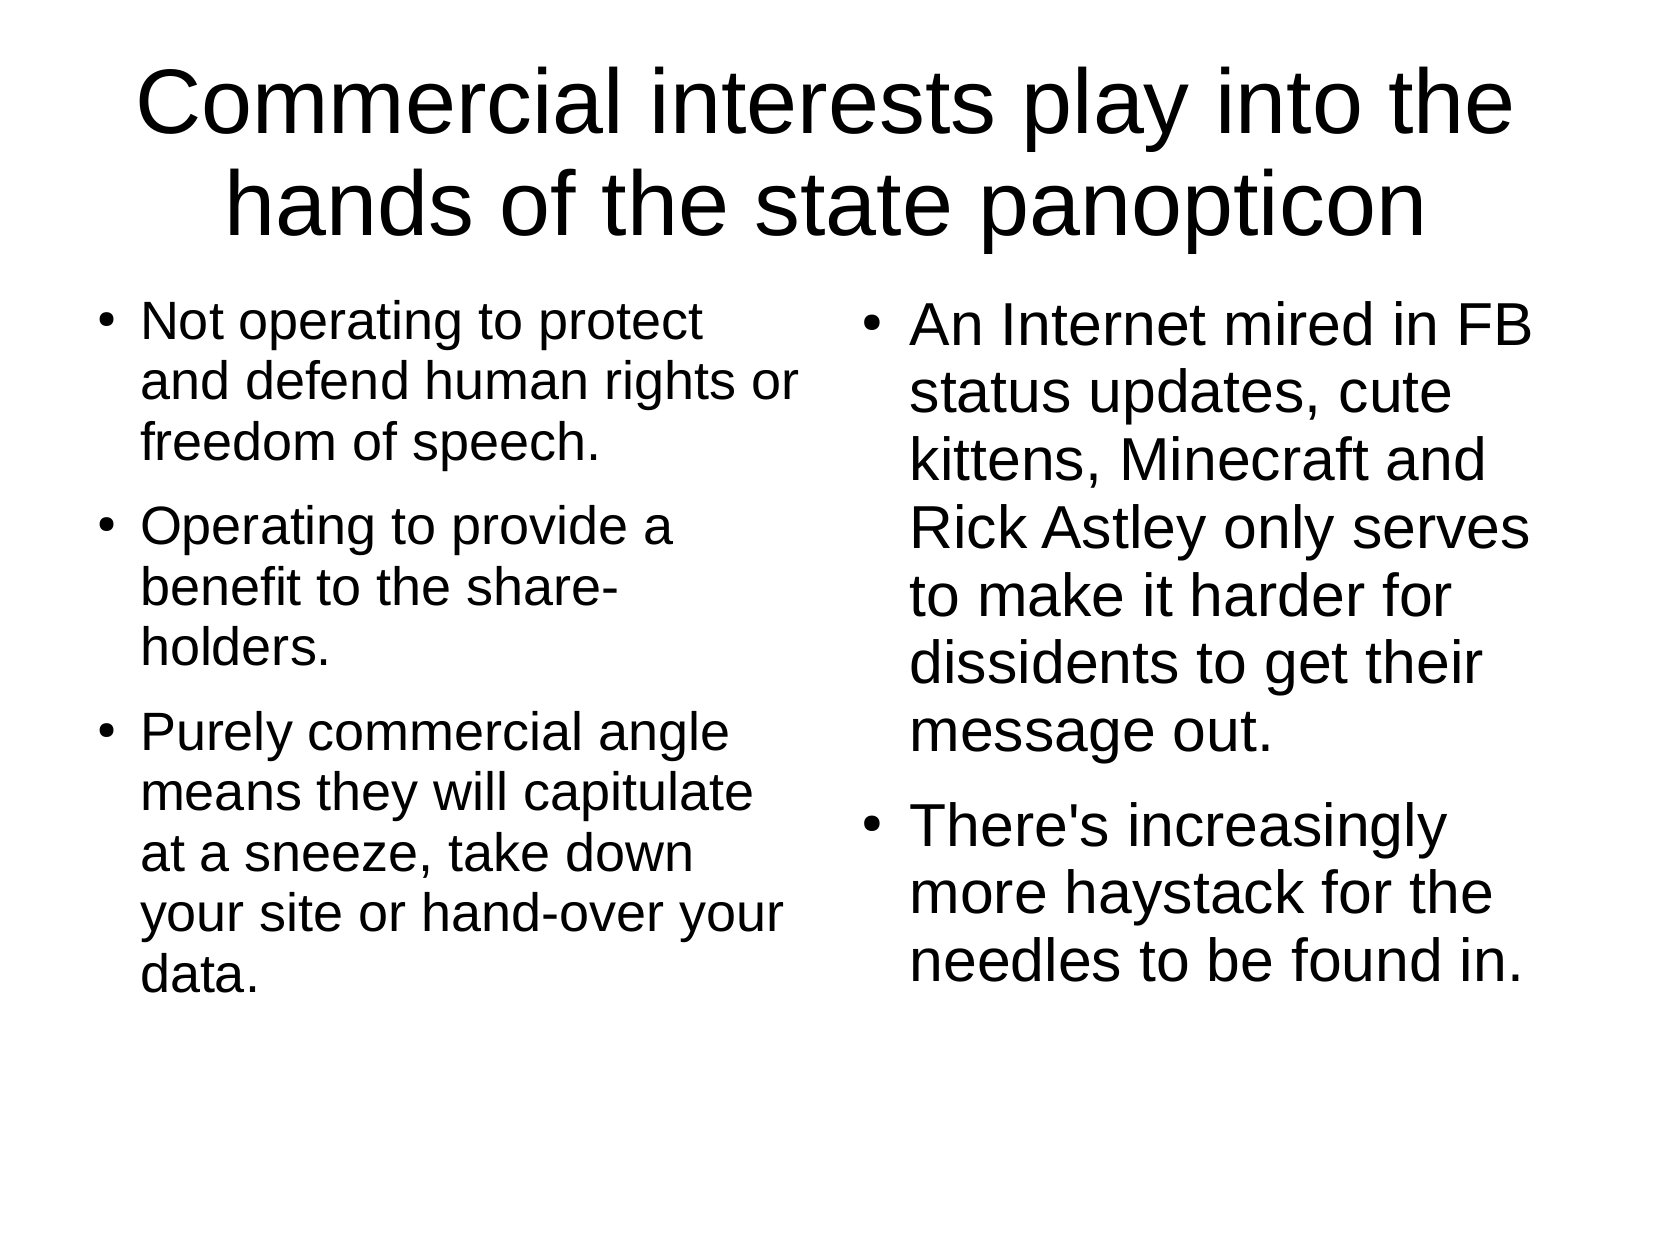

# Commercial interests play into the hands of the state panopticon
Not operating to protect and defend human rights or freedom of speech.
Operating to provide a benefit to the share-holders.
Purely commercial angle means they will capitulate at a sneeze, take down your site or hand-over your data.
An Internet mired in FB status updates, cute kittens, Minecraft and Rick Astley only serves to make it harder for dissidents to get their message out.
There's increasingly more haystack for the needles to be found in.